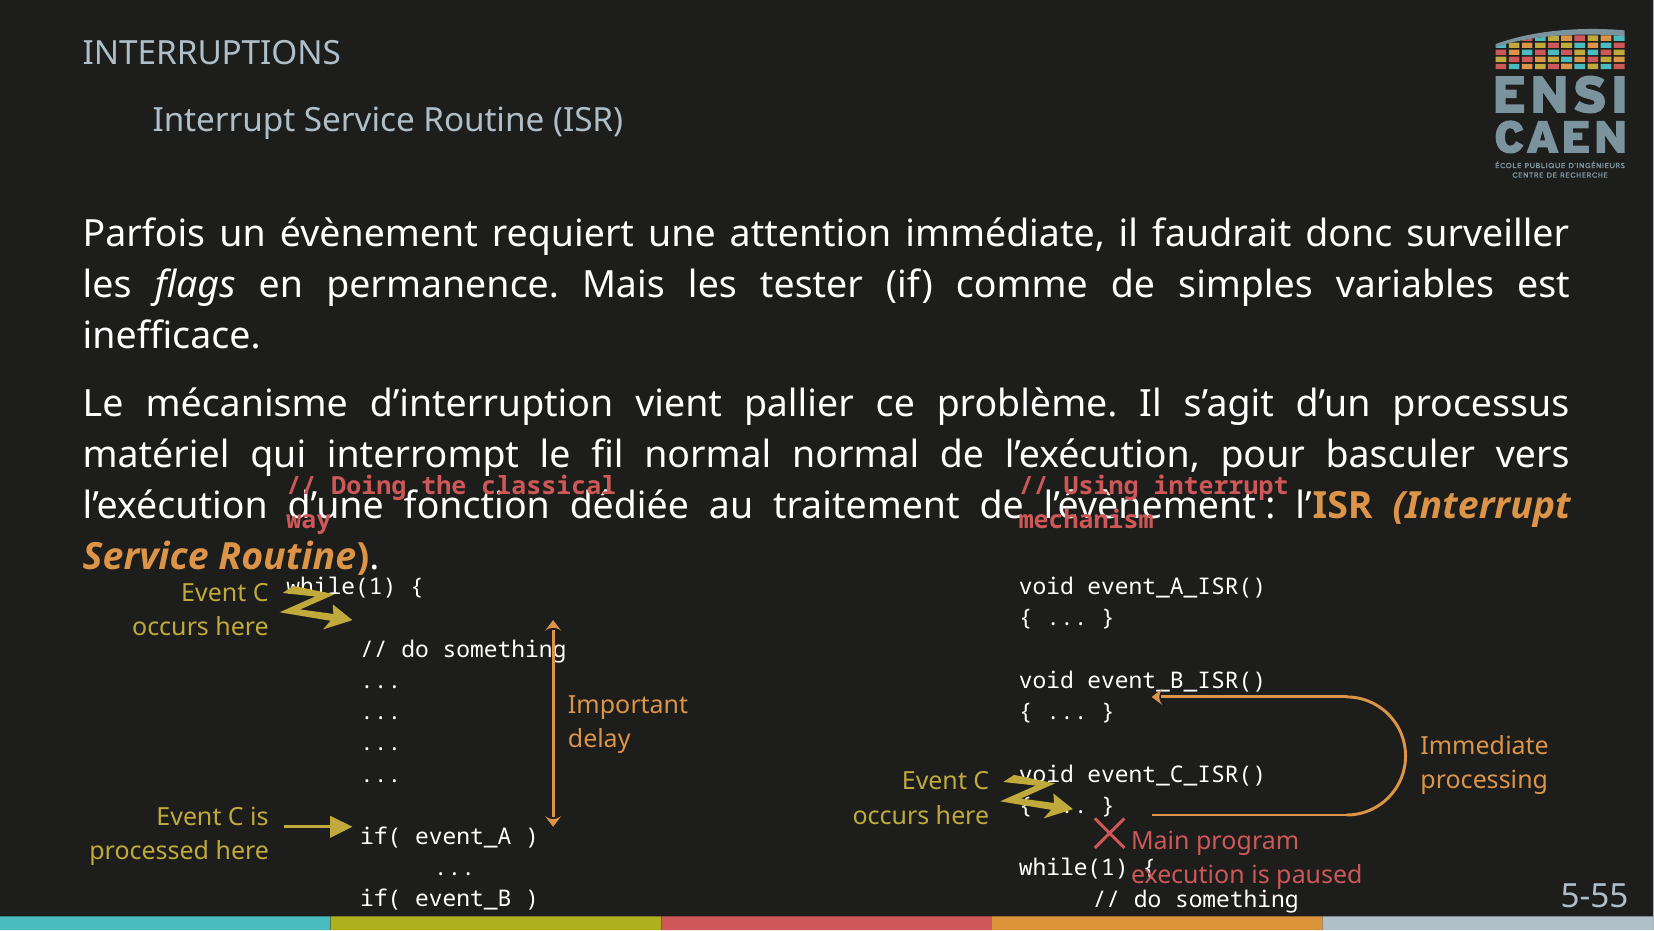

# INTERRUPTIONS Interrupt Service Routine (ISR)
Parfois un évènement requiert une attention immédiate, il faudrait donc surveiller les flags en permanence. Mais les tester (if) comme de simples variables est inefficace.
Le mécanisme d’interruption vient pallier ce problème. Il s’agit d’un processus matériel qui interrompt le fil normal normal de l’exécution, pour basculer vers l’exécution d’une fonction dédiée au traitement de l’évènement : l’ISR (Interrupt Service Routine).
// Doing the classical way
while(1) {
	// do something
	...
	...
	...
	...
	if( event_A )
		...
	if( event_B )
		...
	if( event_C )
		...
}
// Using interrupt mechanism
void event_A_ISR()
{ ... }
void event_B_ISR()
{ ... }
void event_C_ISR()
{ ... }
while(1) {
	// do something
	...
	...
	...
	...
}
Event C occurs here
Important delay
Immediate processing
Event C occurs here
Event C is processed here
Main program execution is paused